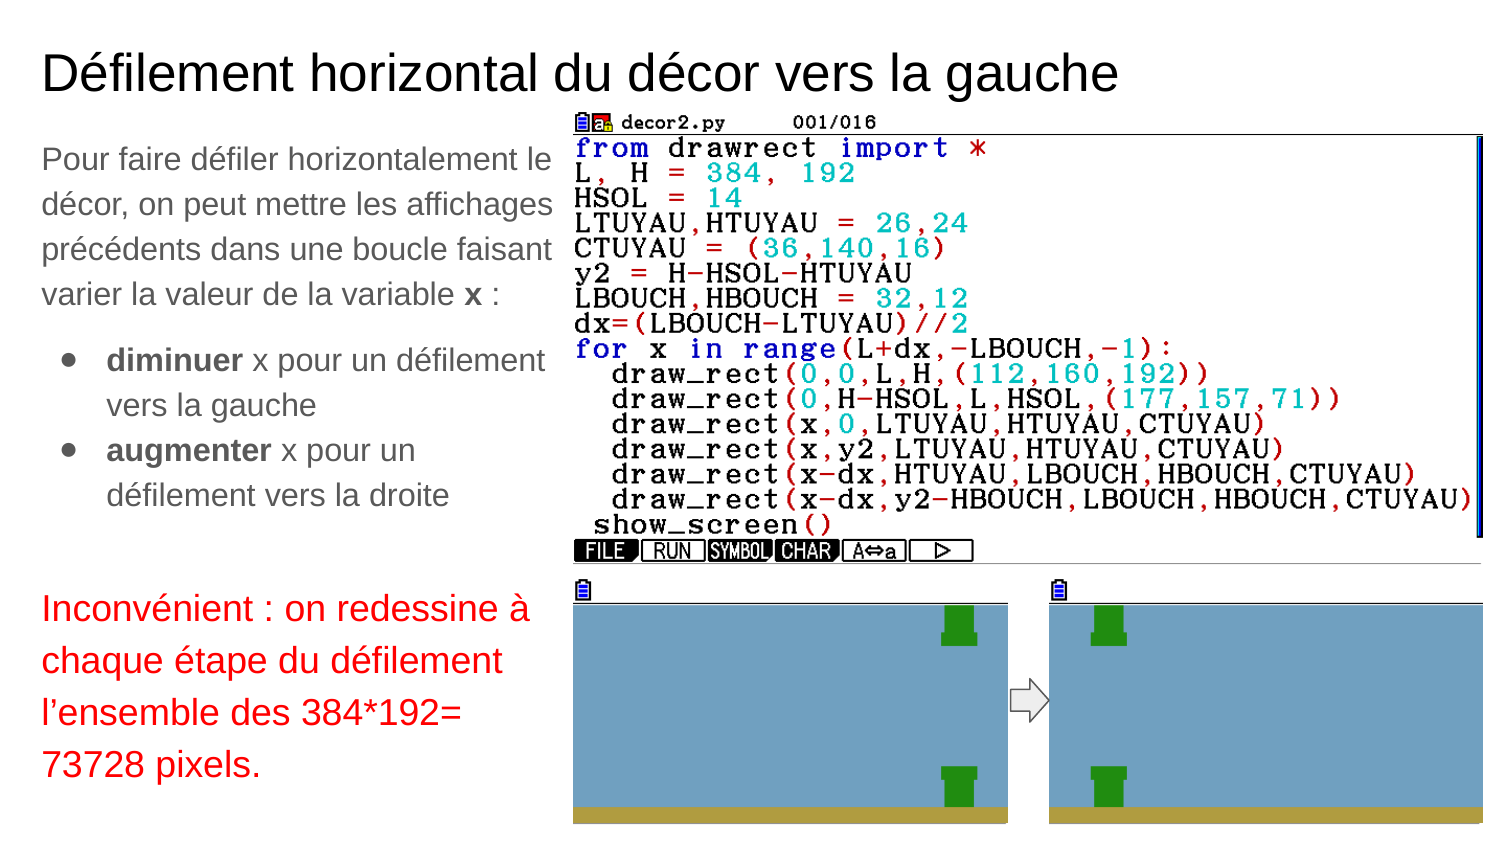

# Défilement horizontal du décor vers la gauche
Pour faire défiler horizontalement le décor, on peut mettre les affichages précédents dans une boucle faisant varier la valeur de la variable x :
diminuer x pour un défilement vers la gauche
augmenter x pour un défilement vers la droite
Inconvénient : on redessine à chaque étape du défilement l’ensemble des 384*192= 73728 pixels.